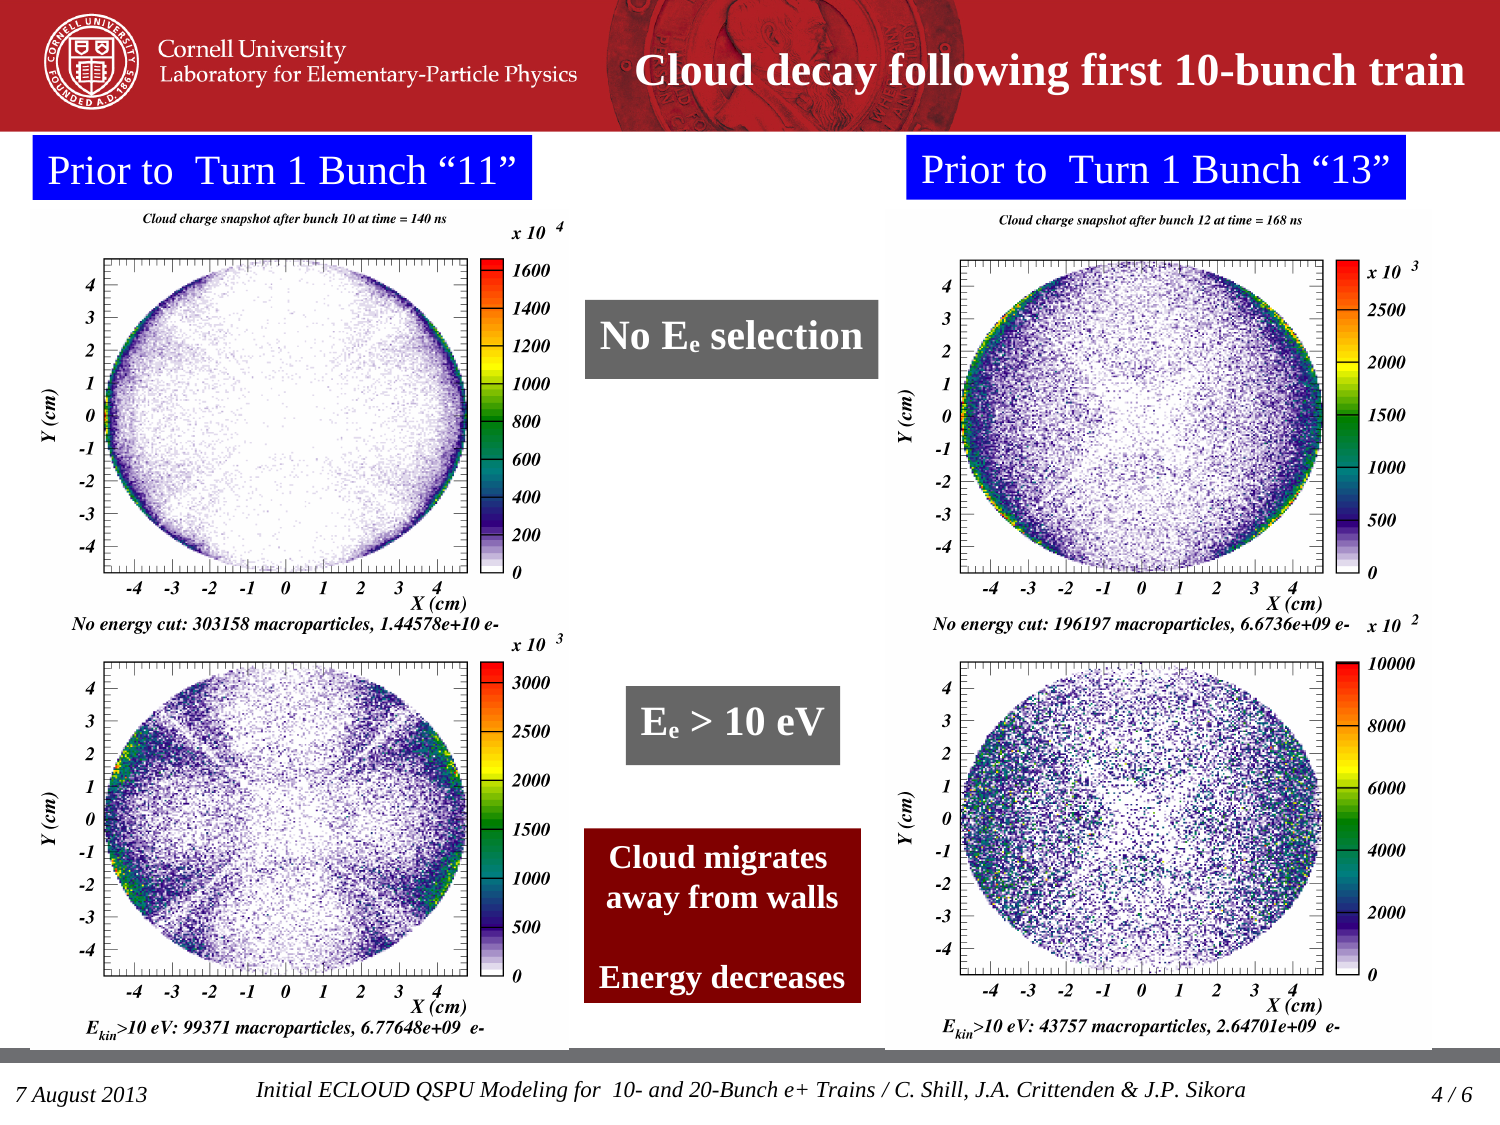

# Cloud decay following first 10-bunch train
Prior to Turn 1 Bunch “13”
Prior to Turn 1 Bunch “11”
No Ee selection
Ee > 10 eV
Cloud migrates
away from walls
Energy decreases